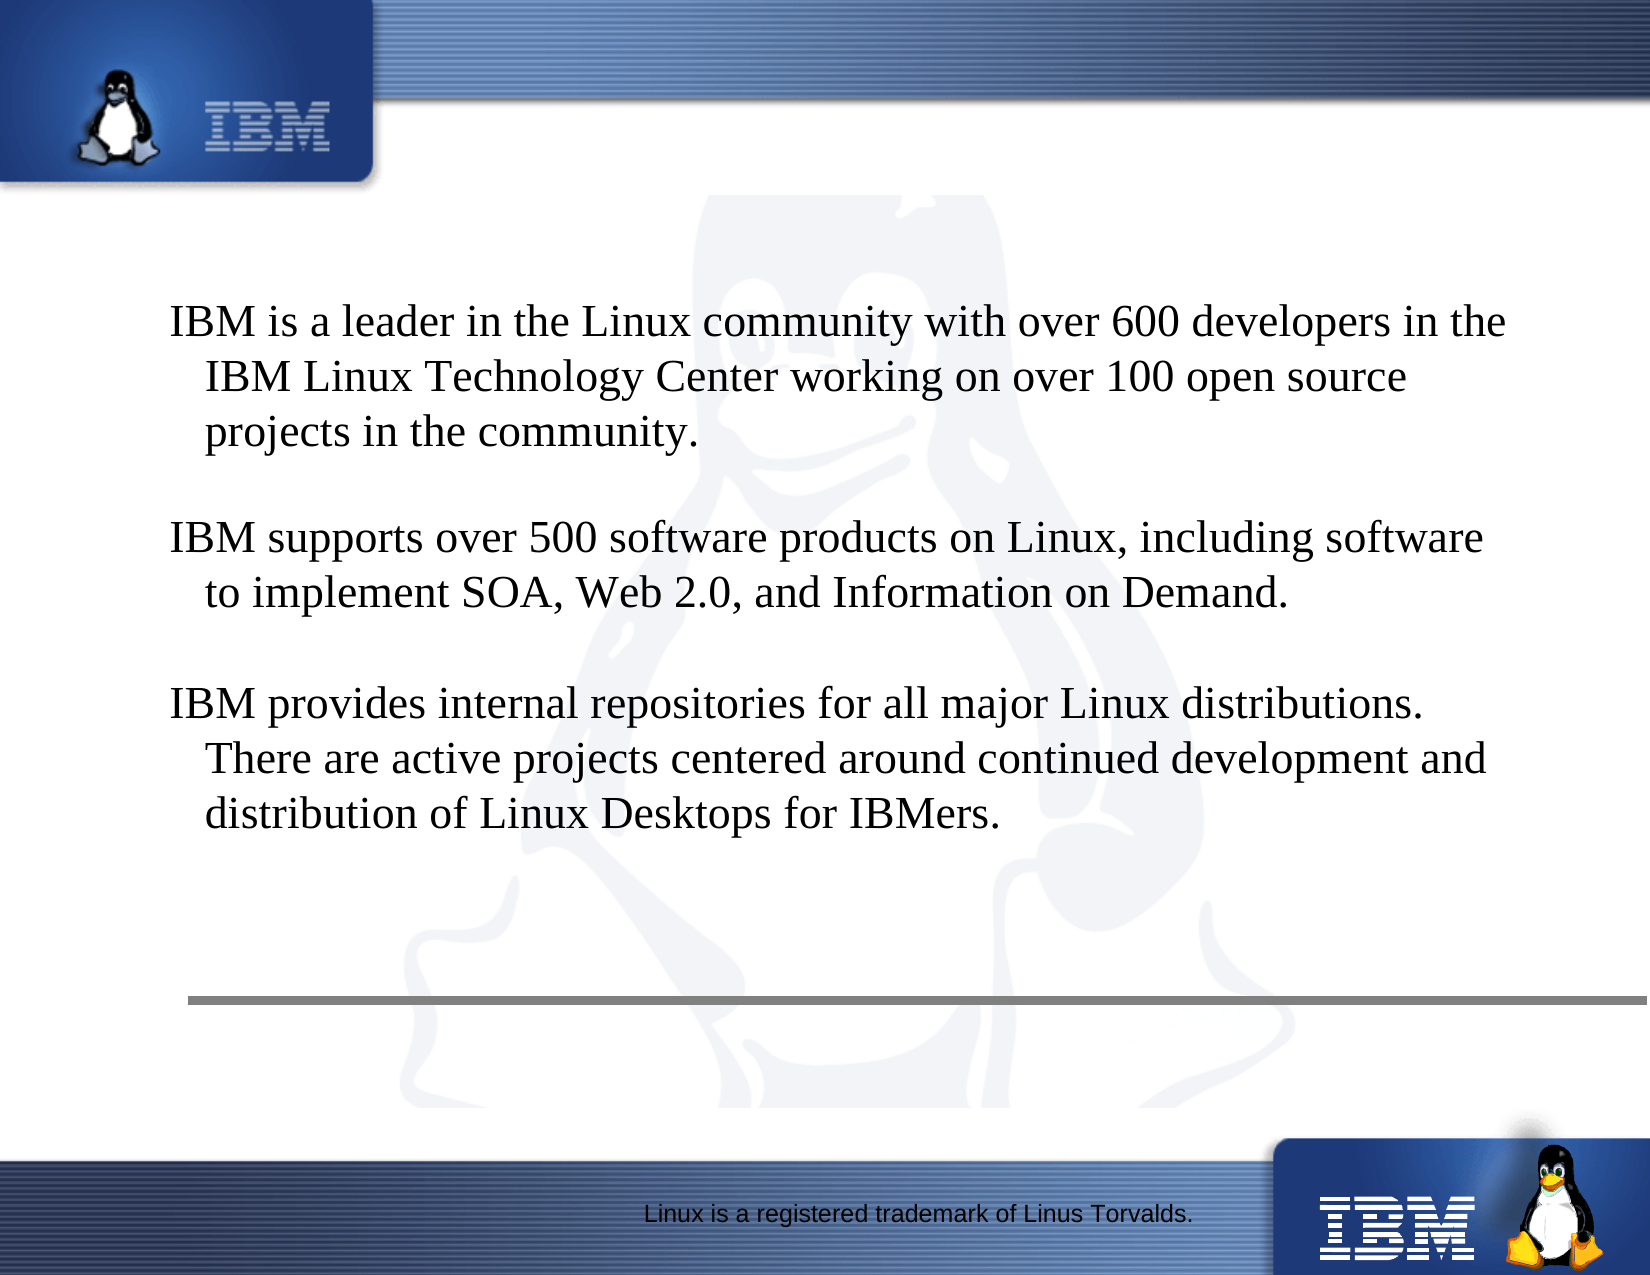

IBM is a leader in the Linux community with over 600 developers in the IBM Linux Technology Center working on over 100 open source projects in the community.
IBM supports over 500 software products on Linux, including software to implement SOA, Web 2.0, and Information on Demand.
IBM provides internal repositories for all major Linux distributions. There are active projects centered around continued development and distribution of Linux Desktops for IBMers.
Linux is a registered trademark of Linus Torvalds.